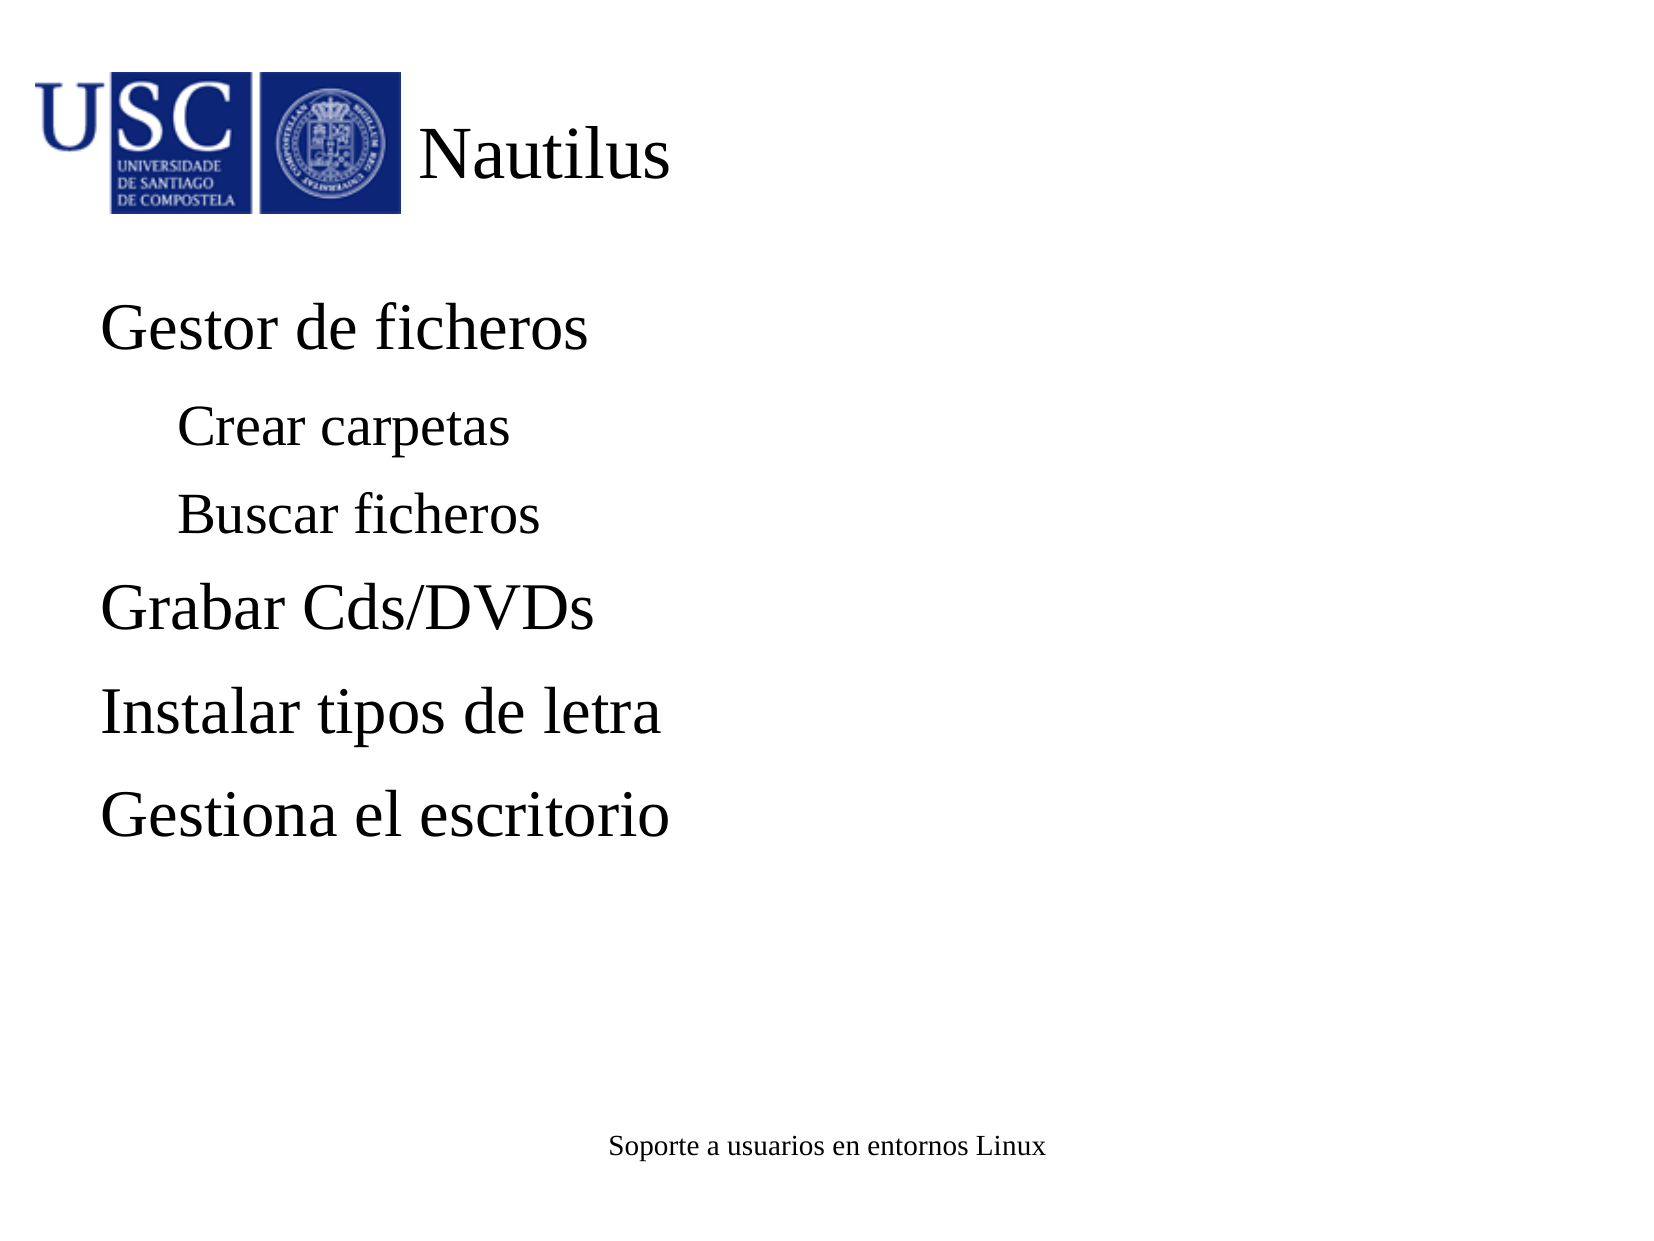

# Nautilus
Gestor de ficheros
Crear carpetas
Buscar ficheros
Grabar Cds/DVDs
Instalar tipos de letra
Gestiona el escritorio